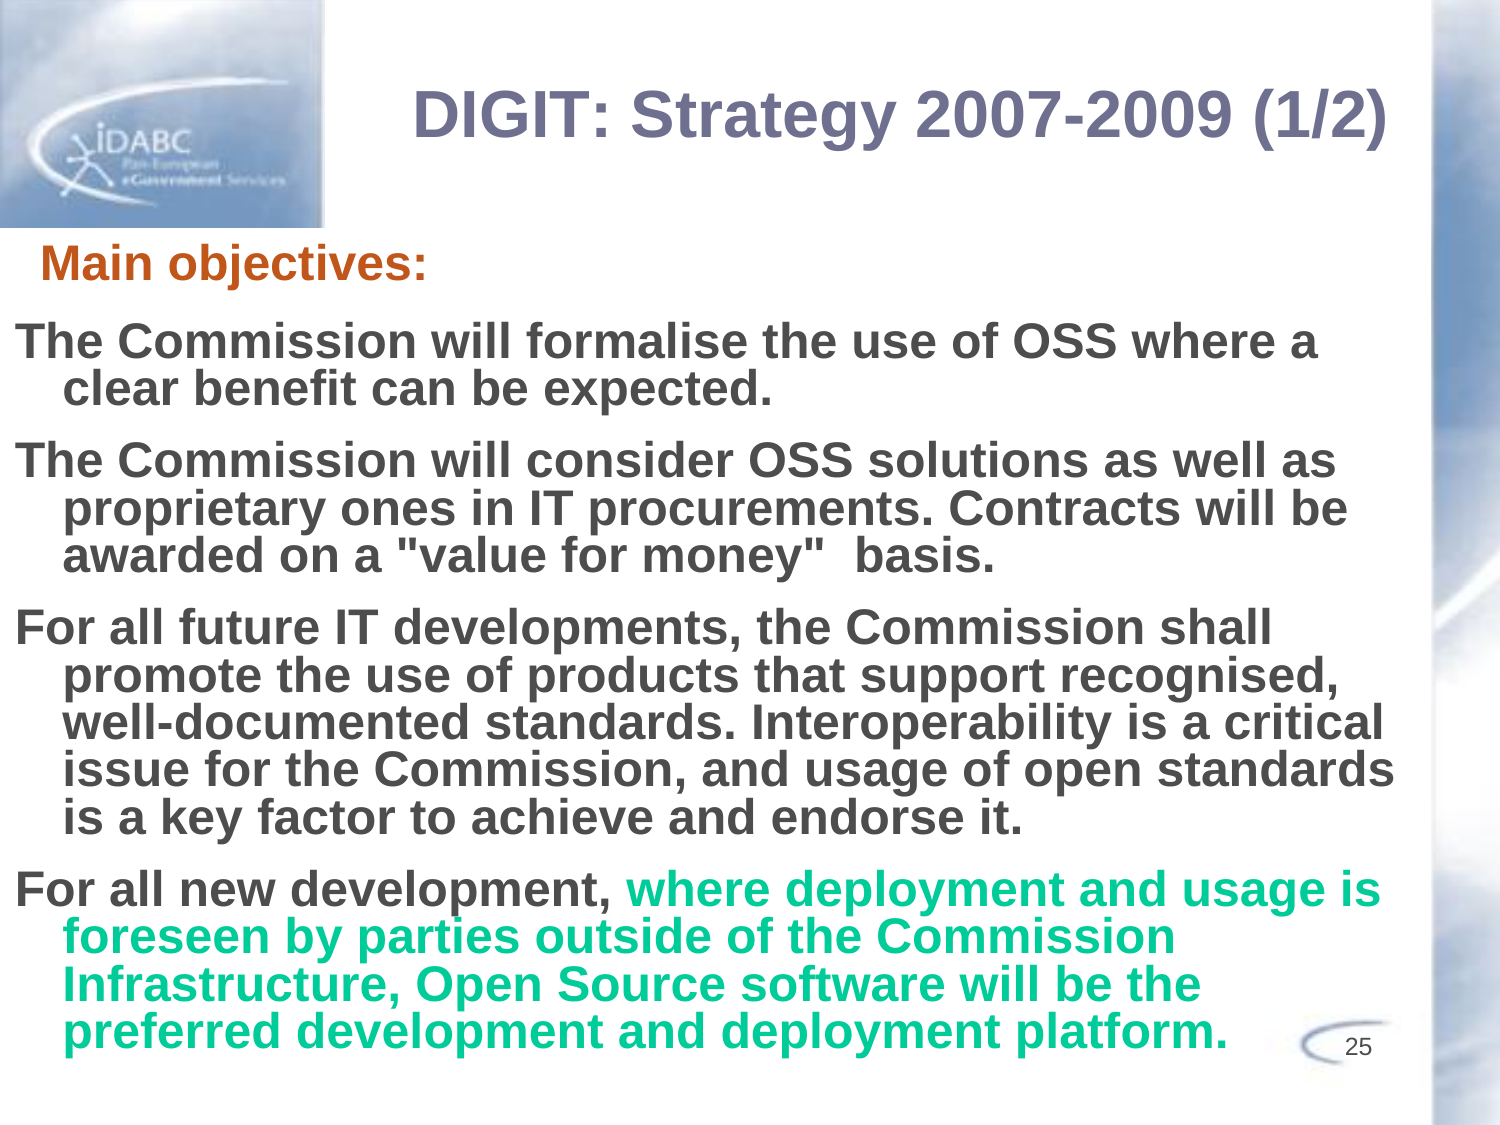

# DIGIT: Strategy 2007-2009 (1/2)
Main objectives:
The Commission will formalise the use of OSS where a clear benefit can be expected.
The Commission will consider OSS solutions as well as proprietary ones in IT procurements. Contracts will be awarded on a "value for money" basis.
For all future IT developments, the Commission shall promote the use of products that support recognised, well-documented standards. Interoperability is a critical issue for the Commission, and usage of open standards is a key factor to achieve and endorse it.
For all new development, where deployment and usage is foreseen by parties outside of the Commission Infrastructure, Open Source software will be the preferred development and deployment platform.
25